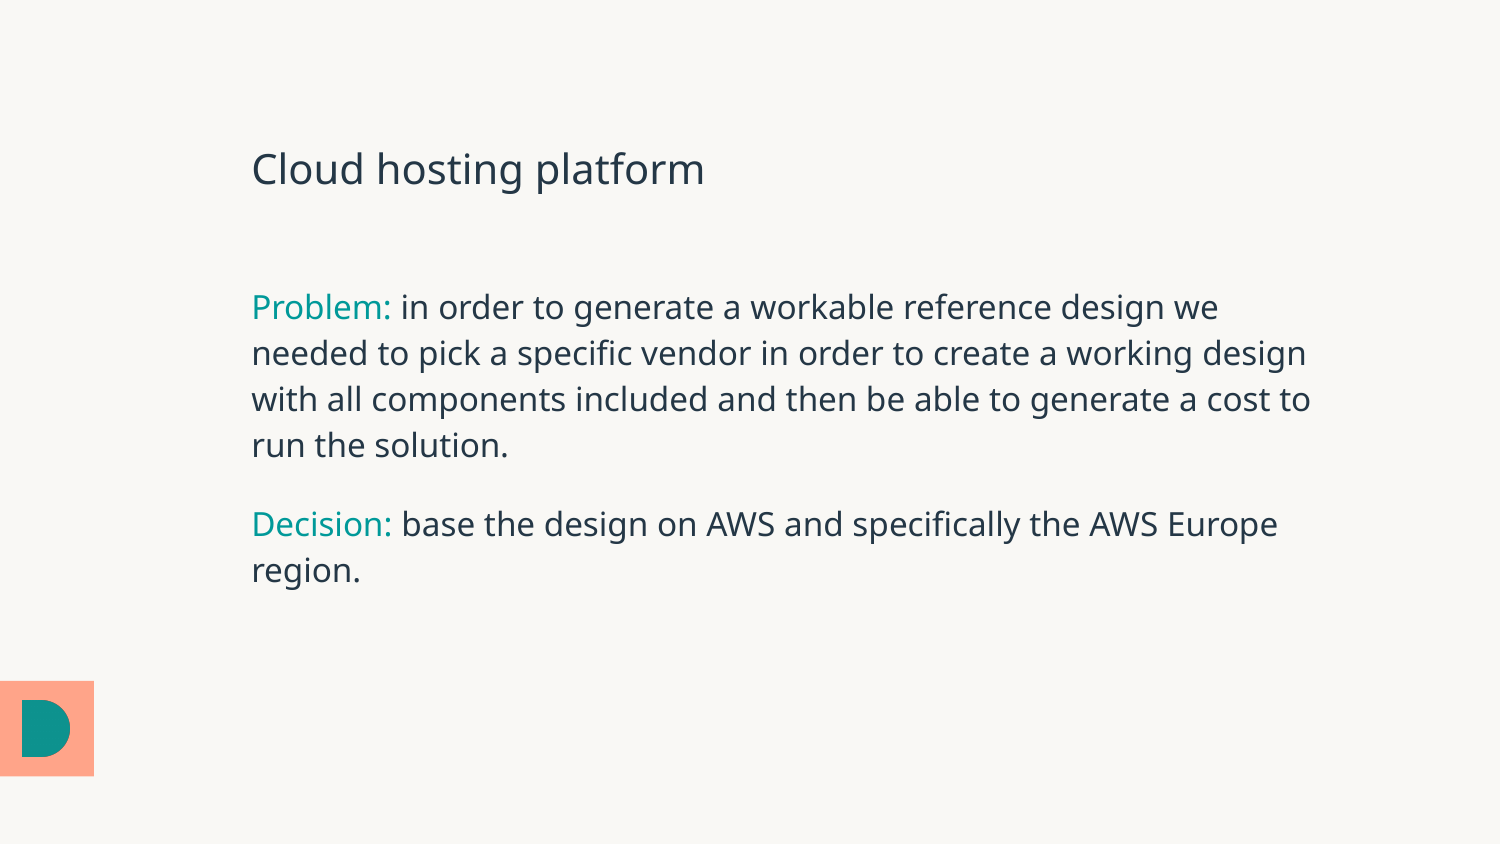

# Cloud hosting platform
Problem: in order to generate a workable reference design we needed to pick a specific vendor in order to create a working design with all components included and then be able to generate a cost to run the solution.
Decision: base the design on AWS and specifically the AWS Europe region.